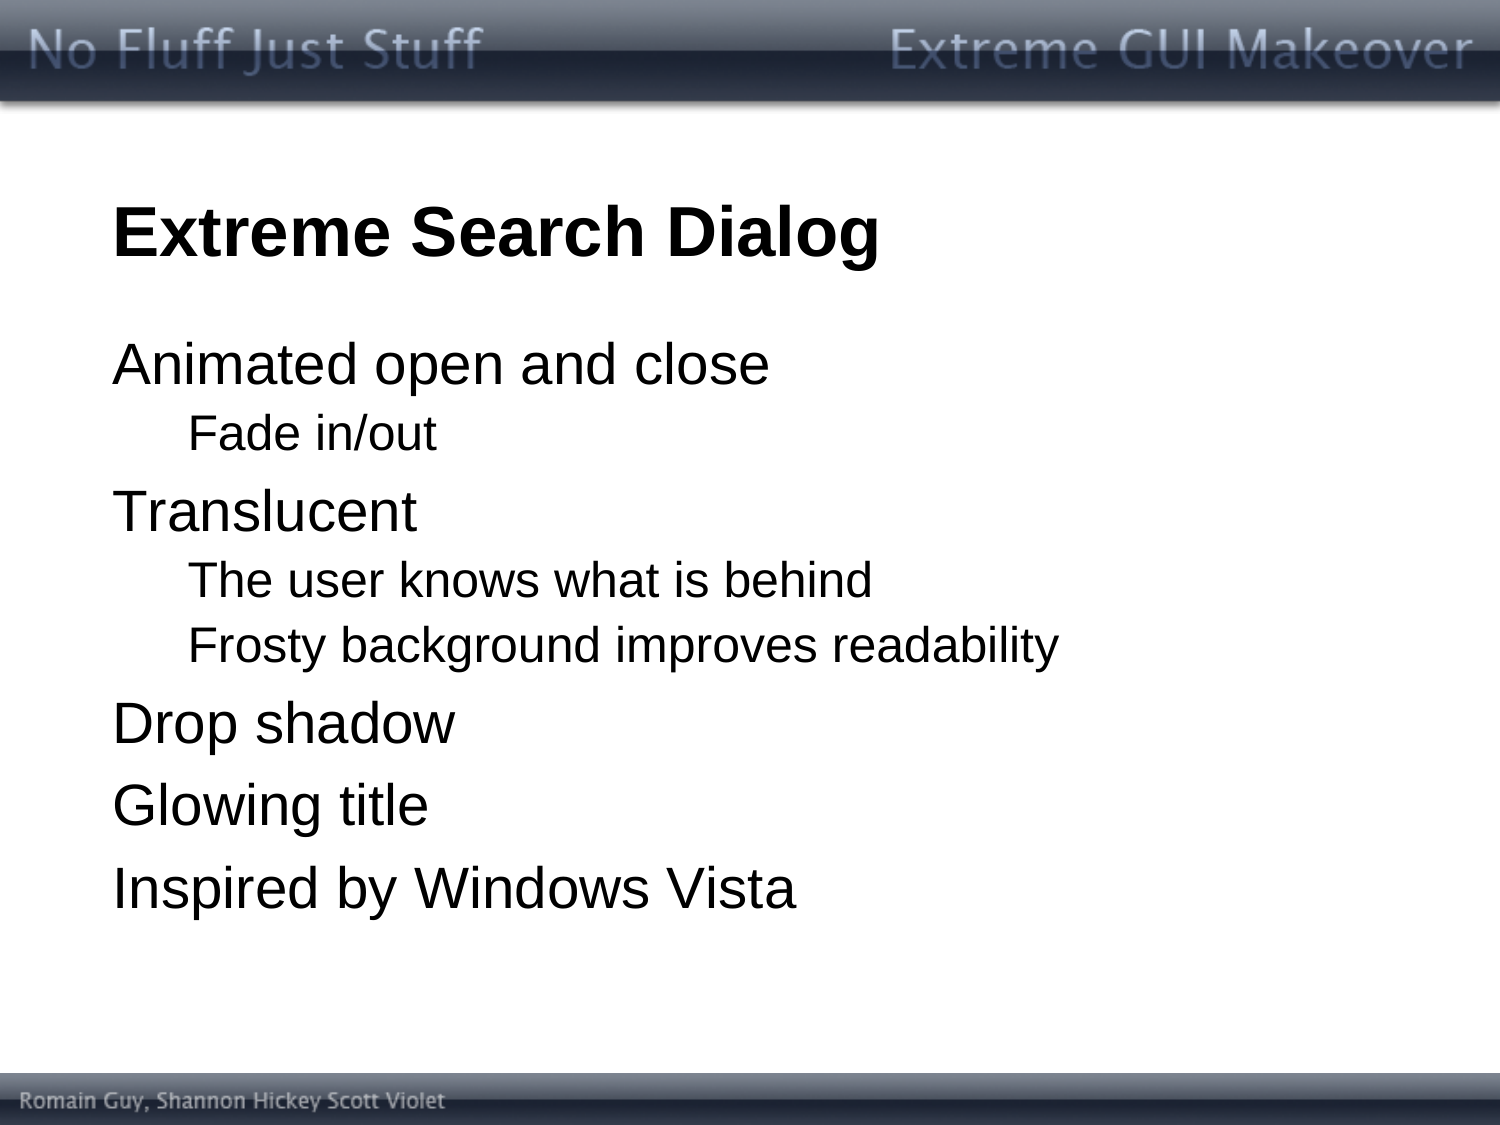

# Extreme Search Dialog
Animated open and close
Fade in/out
Translucent
The user knows what is behind
Frosty background improves readability
Drop shadow
Glowing title
Inspired by Windows Vista